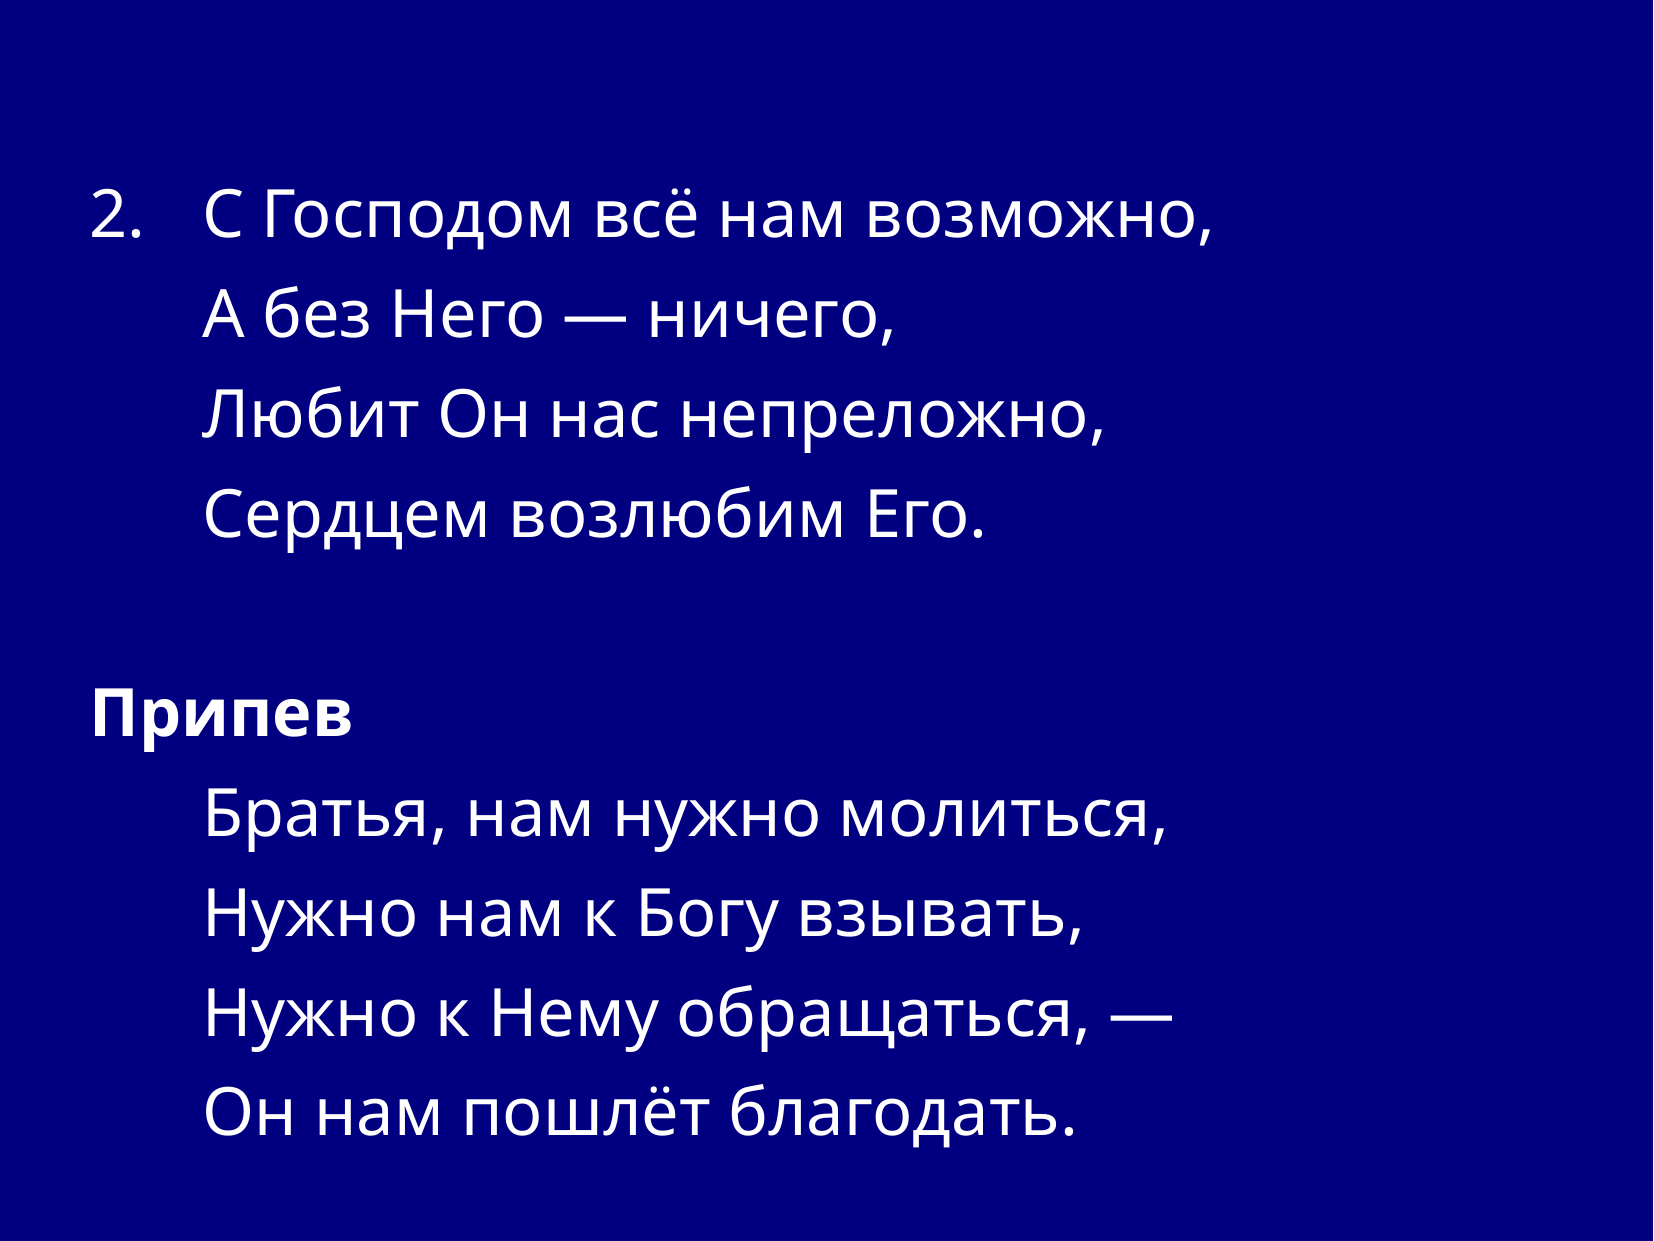

2.	С Господом всё нам возможно,
	А без Него — ничего,
	Любит Он нас непреложно,
	Сердцем возлюбим Его.
Припев
	Братья, нам нужно молиться,
	Нужно нам к Богу взывать,
	Нужно к Нему обращаться, —
	Он нам пошлёт благодать.